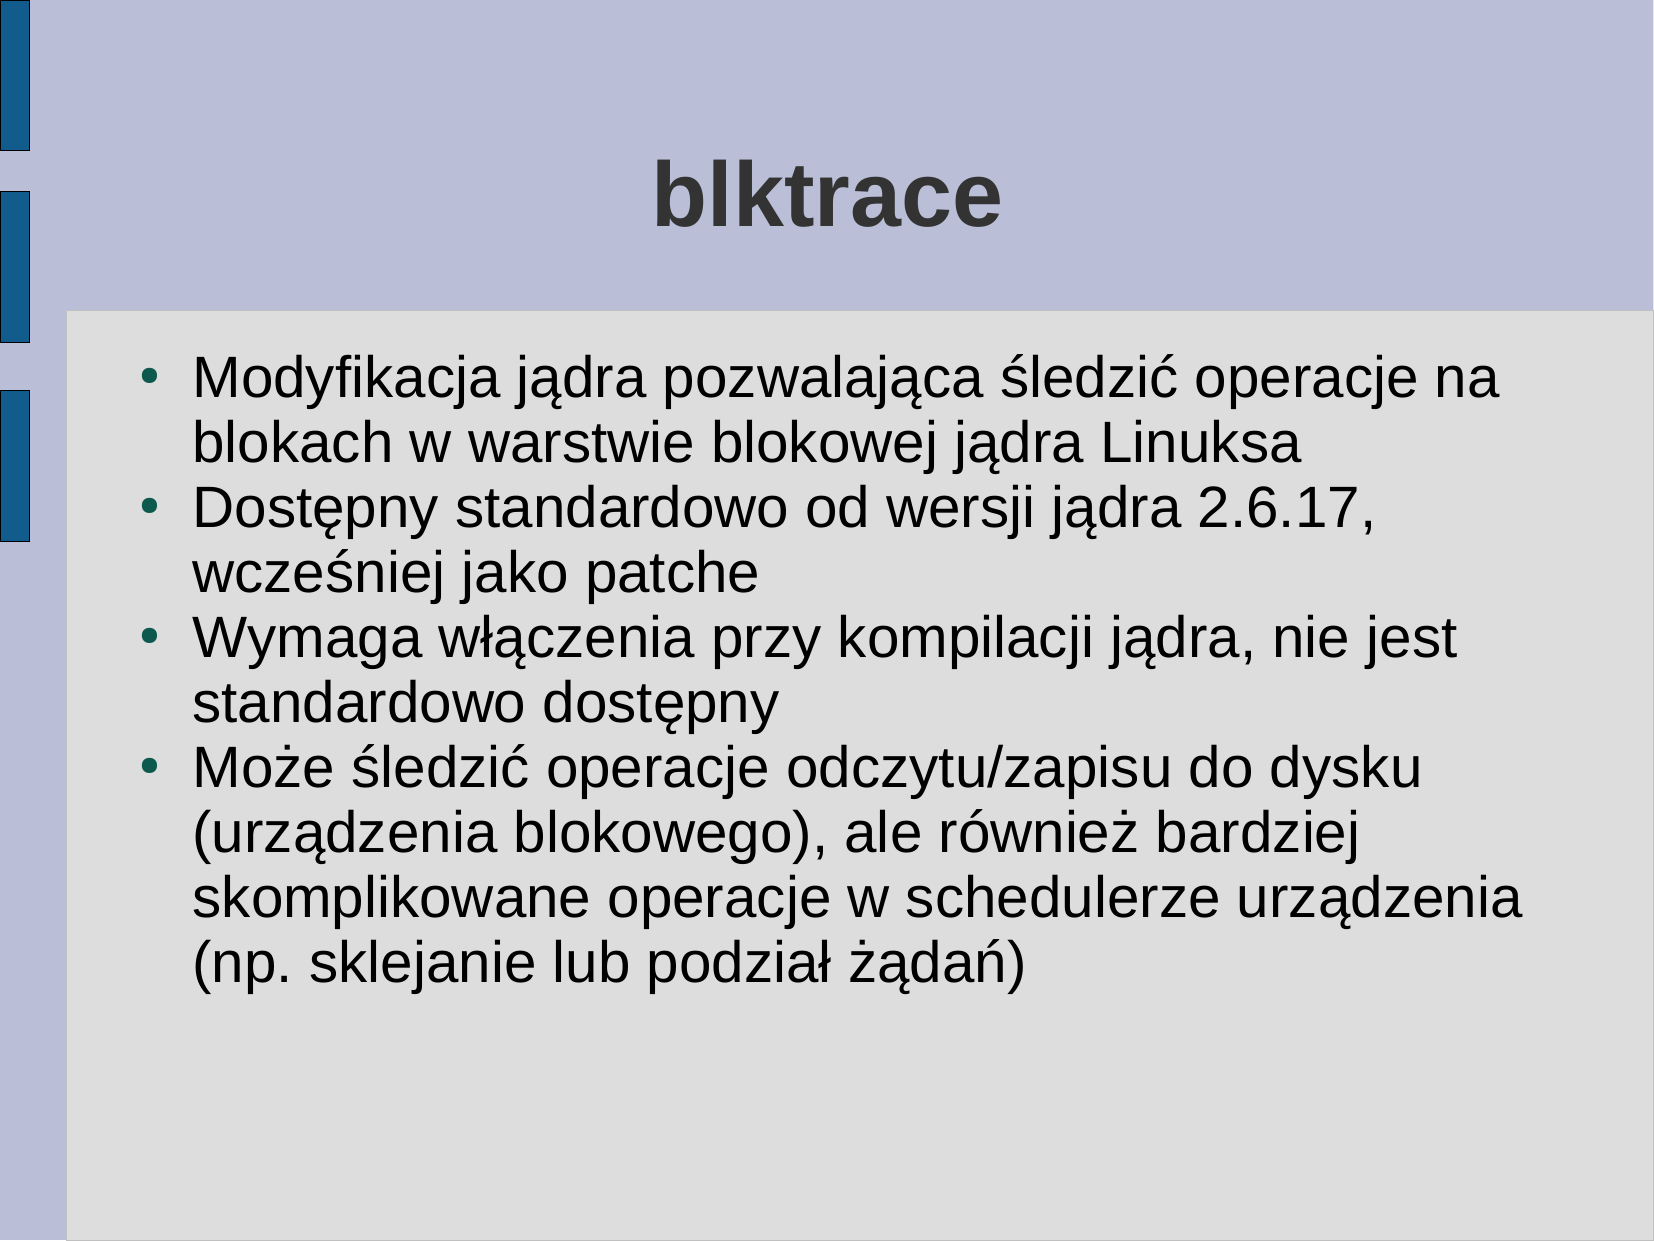

# blktrace
Modyfikacja jądra pozwalająca śledzić operacje na blokach w warstwie blokowej jądra Linuksa
Dostępny standardowo od wersji jądra 2.6.17, wcześniej jako patche
Wymaga włączenia przy kompilacji jądra, nie jest standardowo dostępny
Może śledzić operacje odczytu/zapisu do dysku (urządzenia blokowego), ale również bardziej skomplikowane operacje w schedulerze urządzenia (np. sklejanie lub podział żądań)